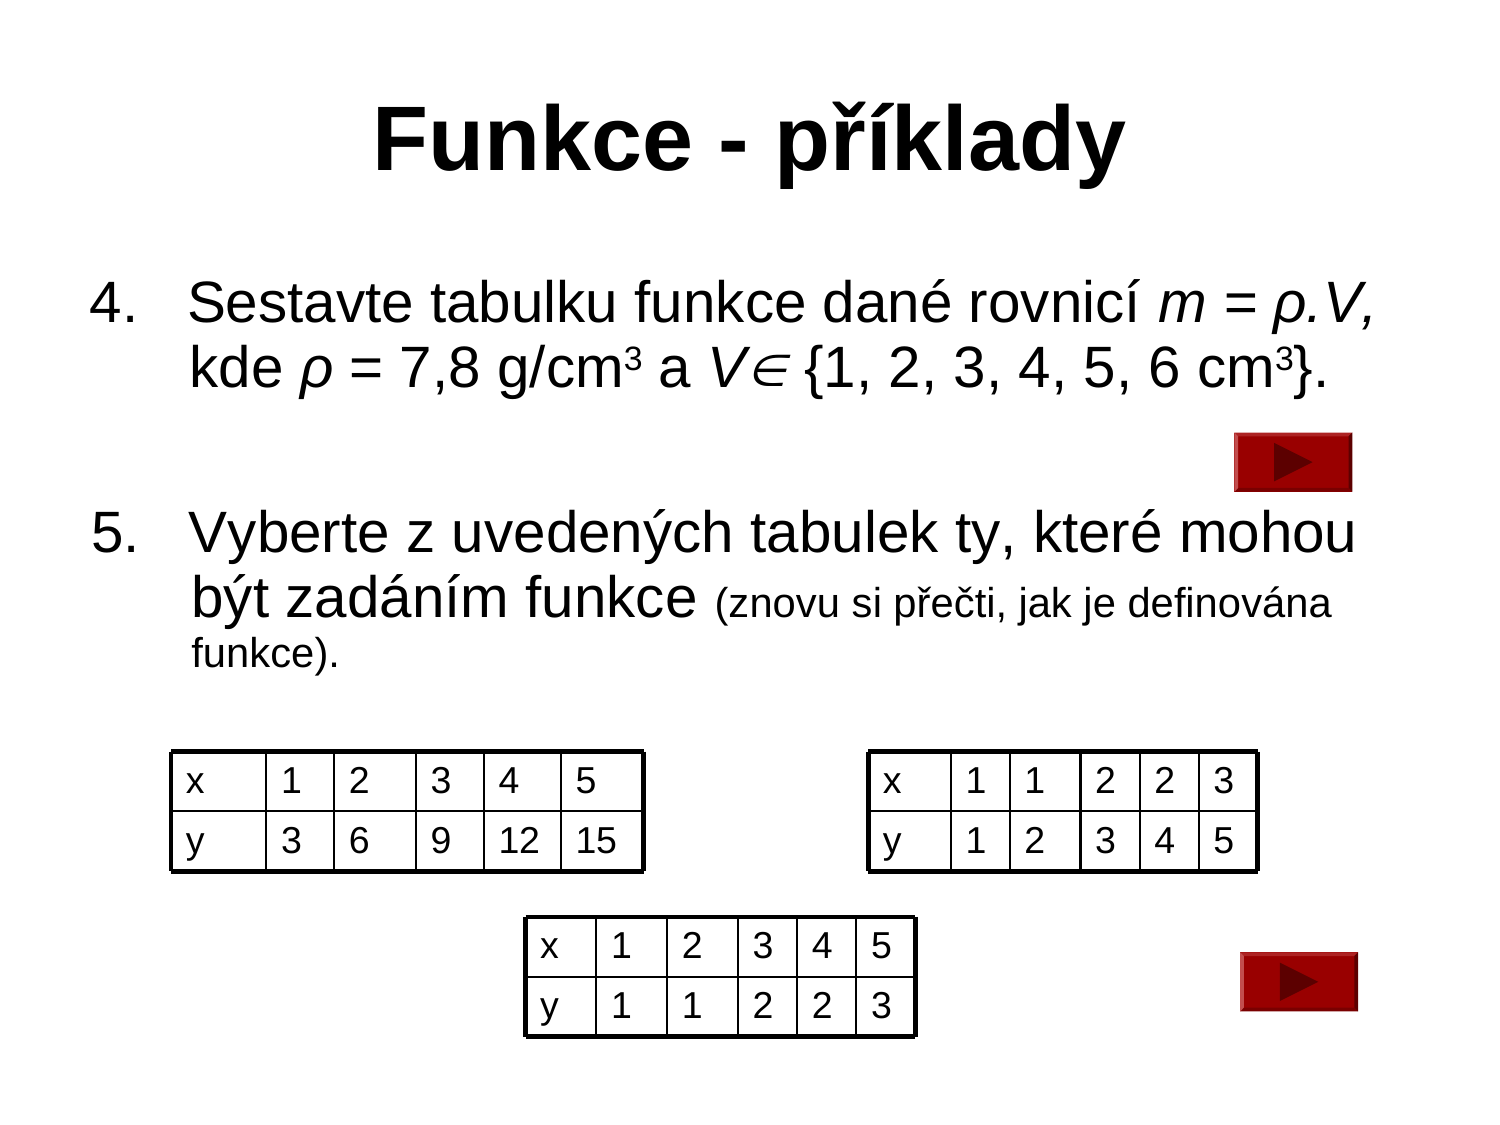

# Funkce - příklady
4. Sestavte tabulku funkce dané rovnicí m = ρ.V, kde ρ = 7,8 g/cm3 a V {1, 2, 3, 4, 5, 6 cm3}.
5. Vyberte z uvedených tabulek ty, které mohou být zadáním funkce (znovu si přečti, jak je definována funkce).
x
1
2
3
4
5
y
3
6
9
12
15
x
1
1
2
2
3
y
1
2
3
4
5
x
1
2
3
4
5
y
1
1
2
2
3